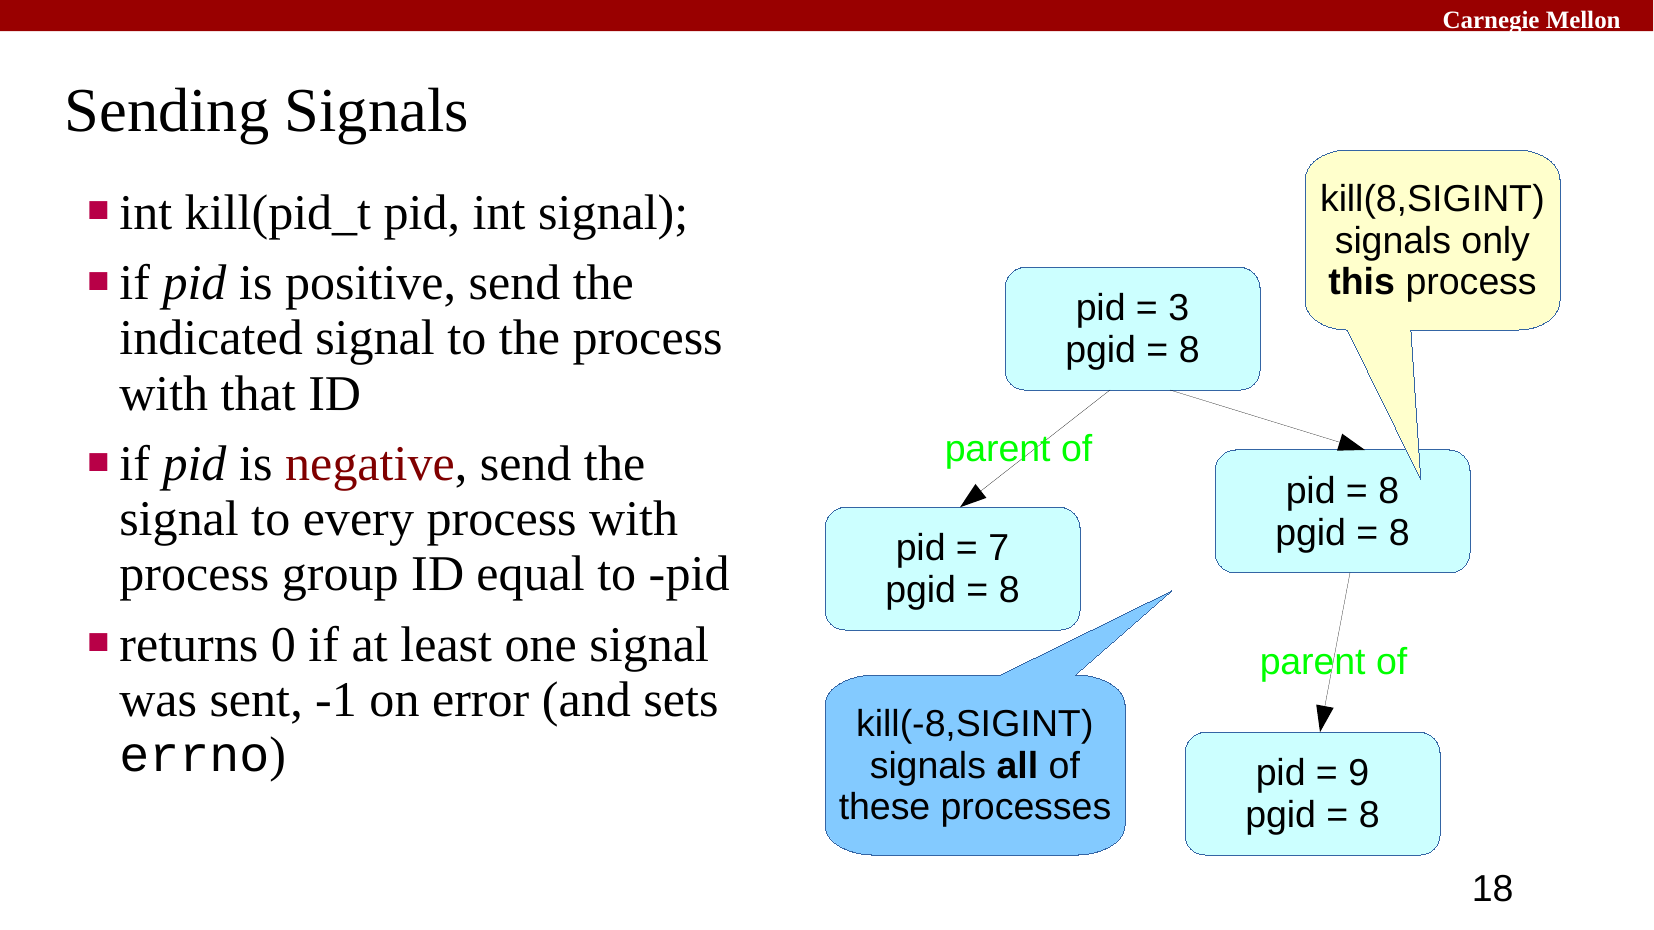

# Sending Signals
kill(8,SIGINT)
signals only
this process
int kill(pid_t pid, int signal);
if pid is positive, send the indicated signal to the process with that ID
if pid is negative, send the signal to every process with process group ID equal to -pid
returns 0 if at least one signal was sent, -1 on error (and sets errno)
pid = 3
pgid = 8
parent of
pid = 8
pgid = 8
pid = 7
pgid = 8
parent of
kill(-8,SIGINT)
signals all of
these processes
pid = 9
pgid = 8